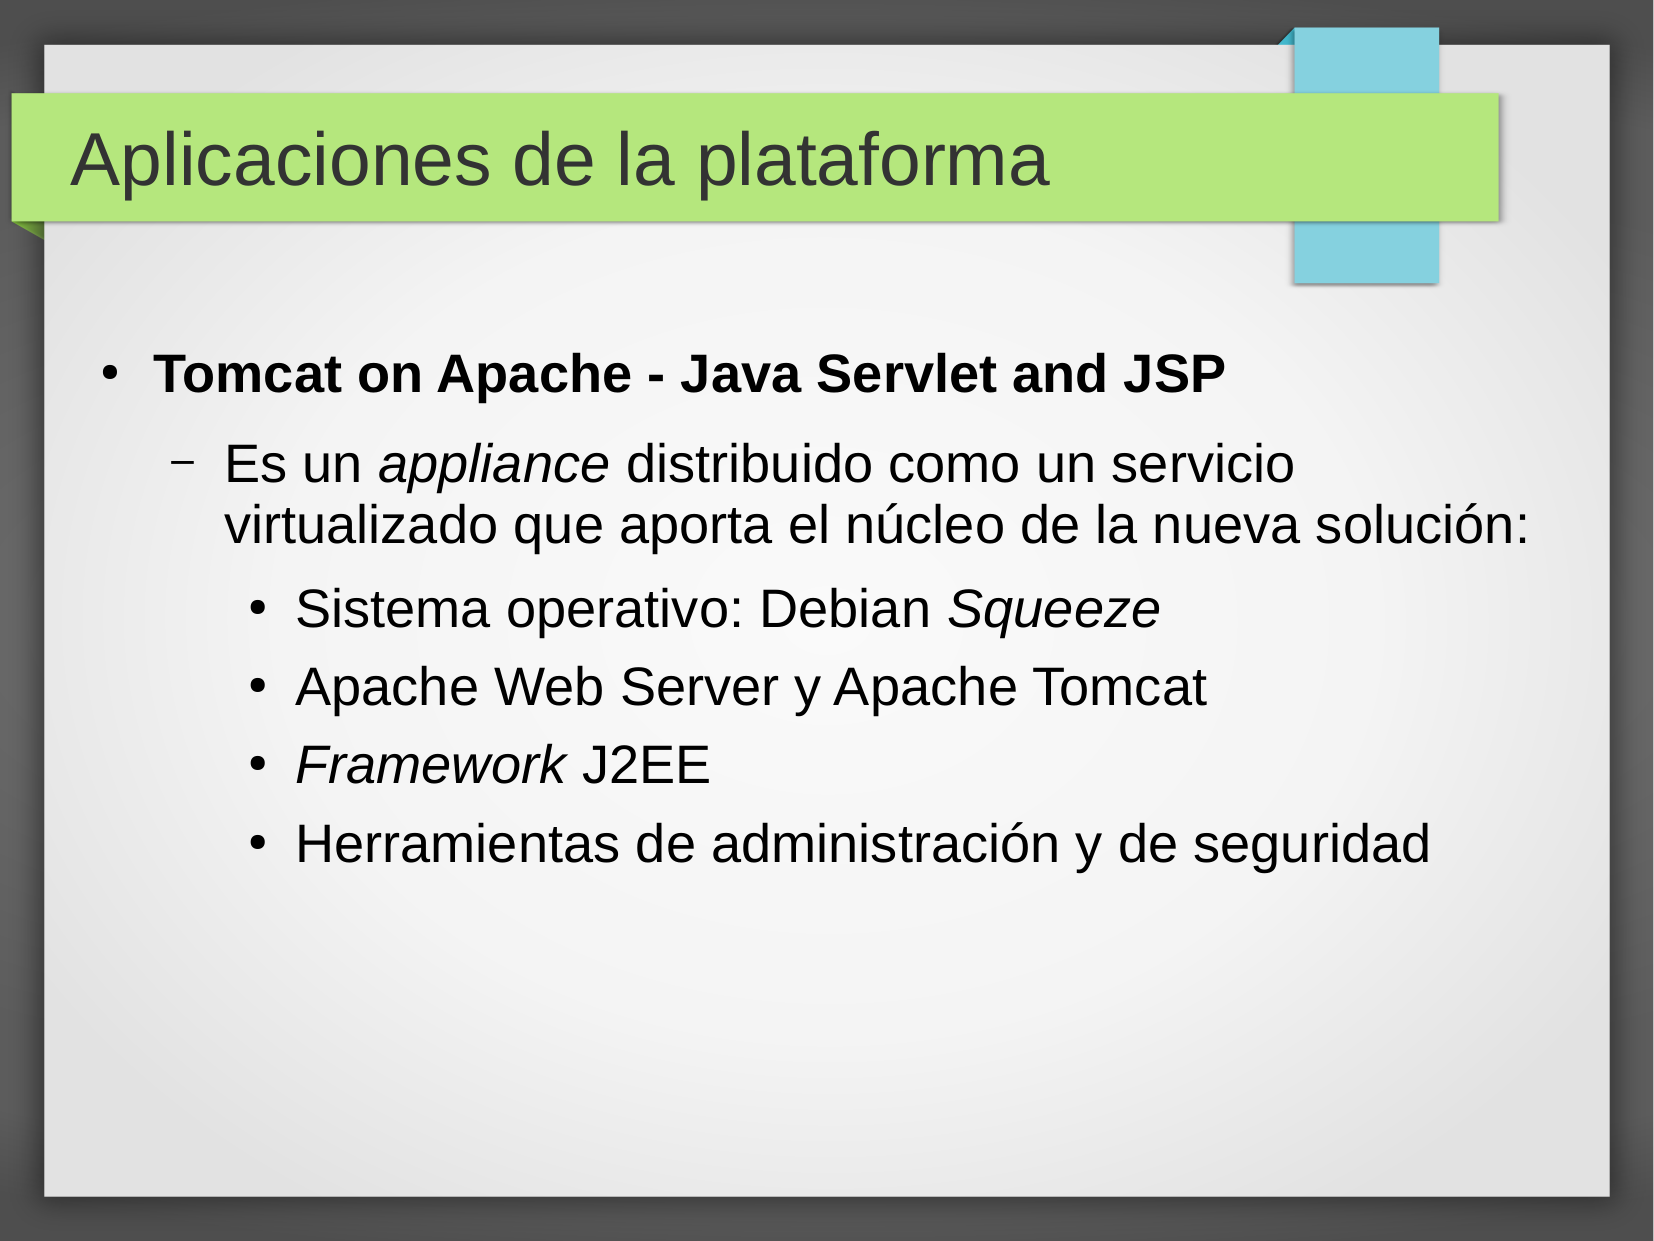

# Aplicaciones de la plataforma
Tomcat on Apache - Java Servlet and JSP
Es un appliance distribuido como un servicio virtualizado que aporta el núcleo de la nueva solución:
Sistema operativo: Debian Squeeze
Apache Web Server y Apache Tomcat
Framework J2EE
Herramientas de administración y de seguridad